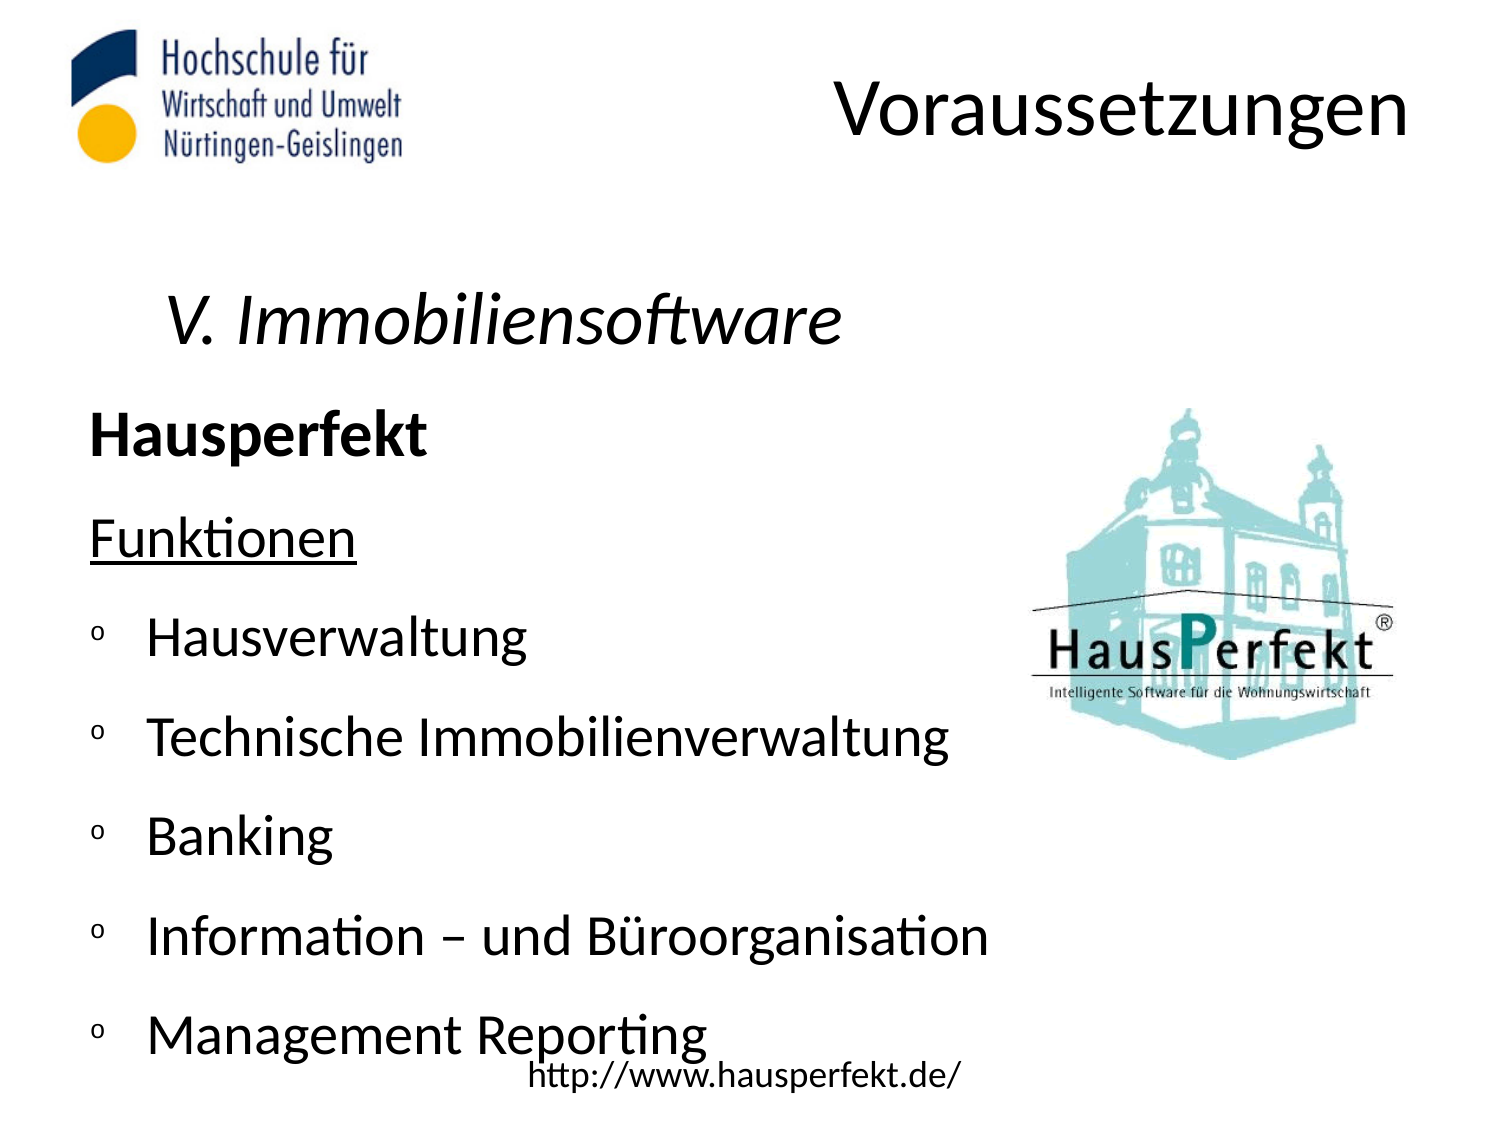

# Voraussetzungen
V. Immobiliensoftware
Hausperfekt
Funktionen
Hausverwaltung
Technische Immobilienverwaltung
Banking
Information – und Büroorganisation
Management Reporting
http://www.hausperfekt.de/